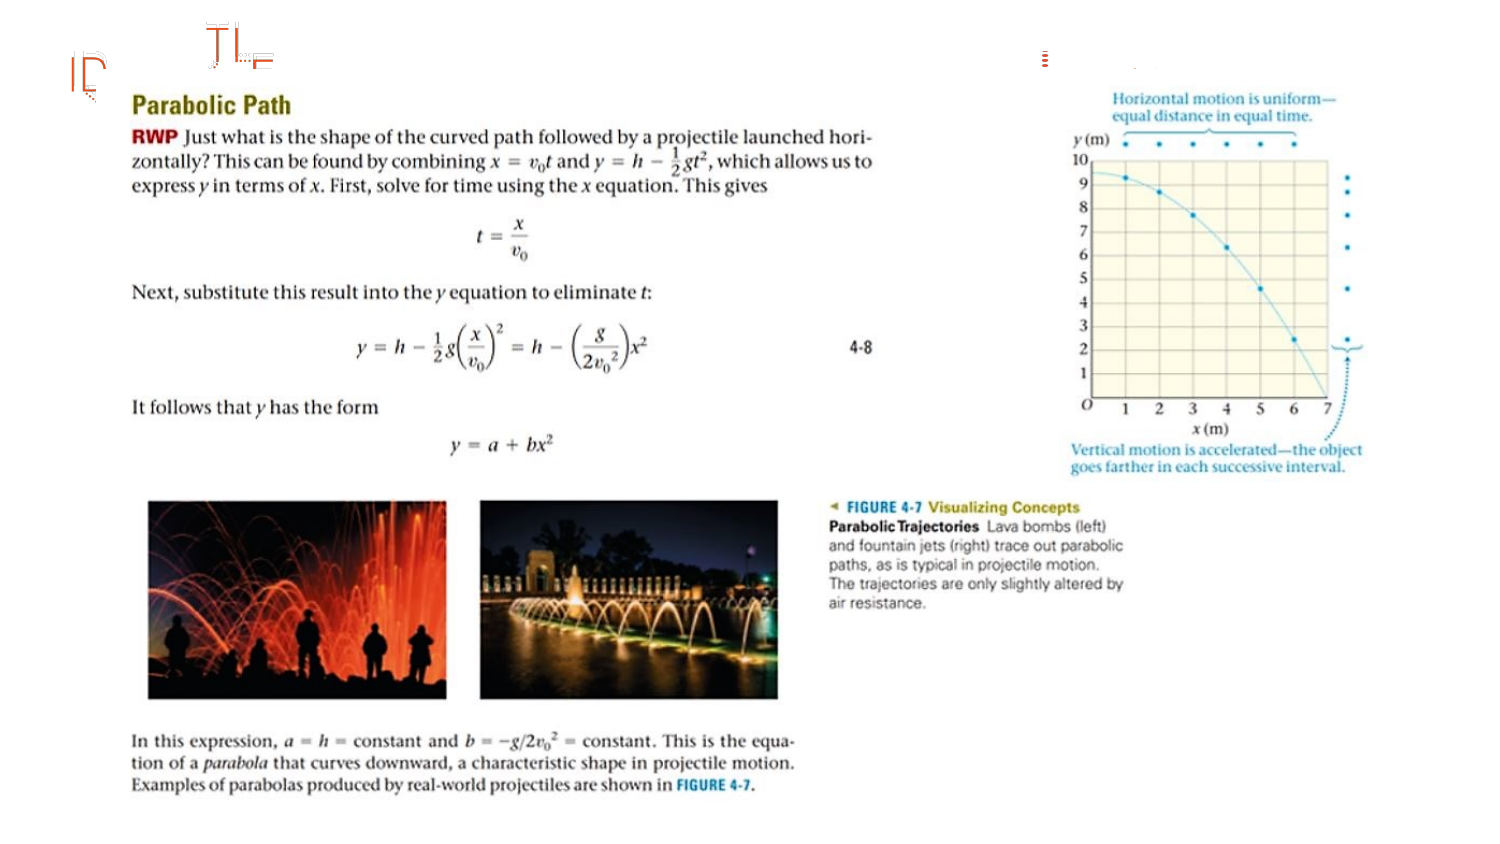

Text Analysis: PART 2
O3 – Parabola and Parabolic Motion